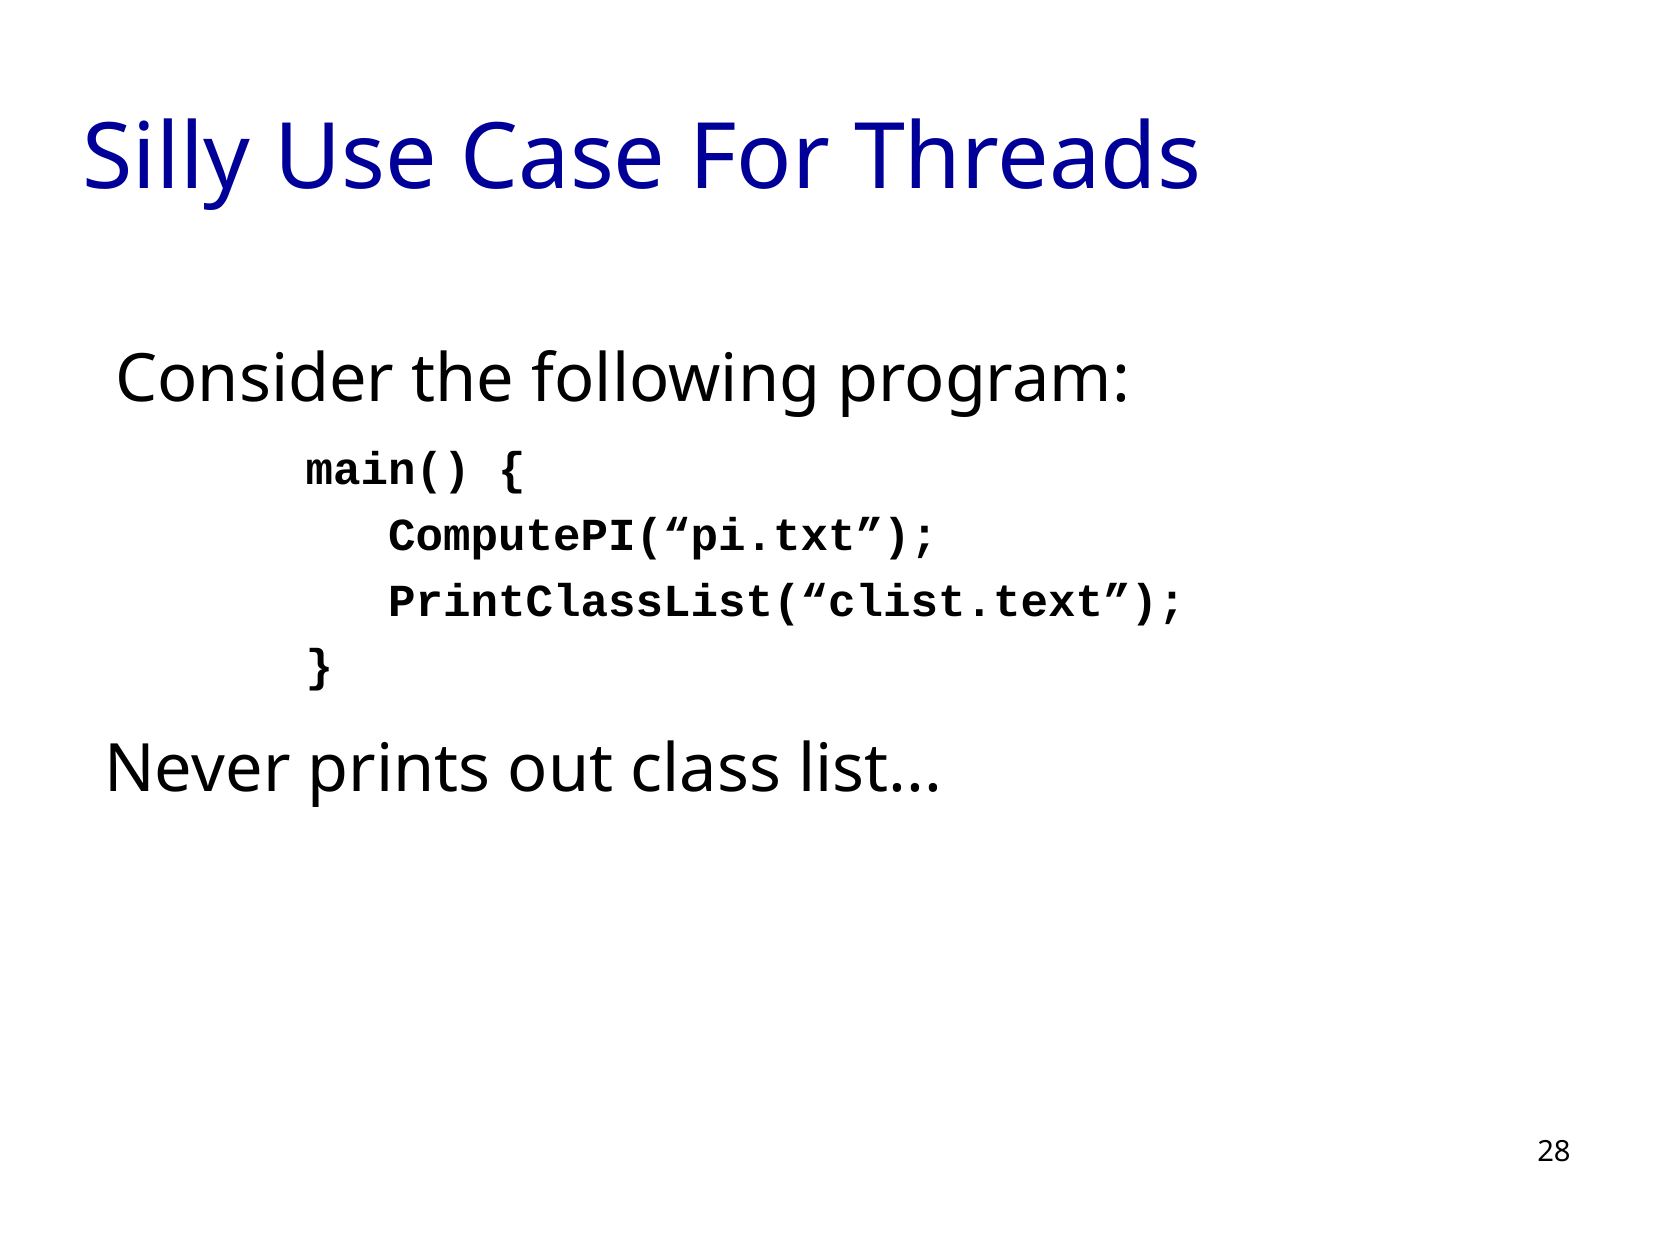

# Silly Use Case For Threads
Consider the following program:
	main() {
	 ComputePI(“pi.txt”);
	 PrintClassList(“clist.text”);
	}
Never prints out class list...
28